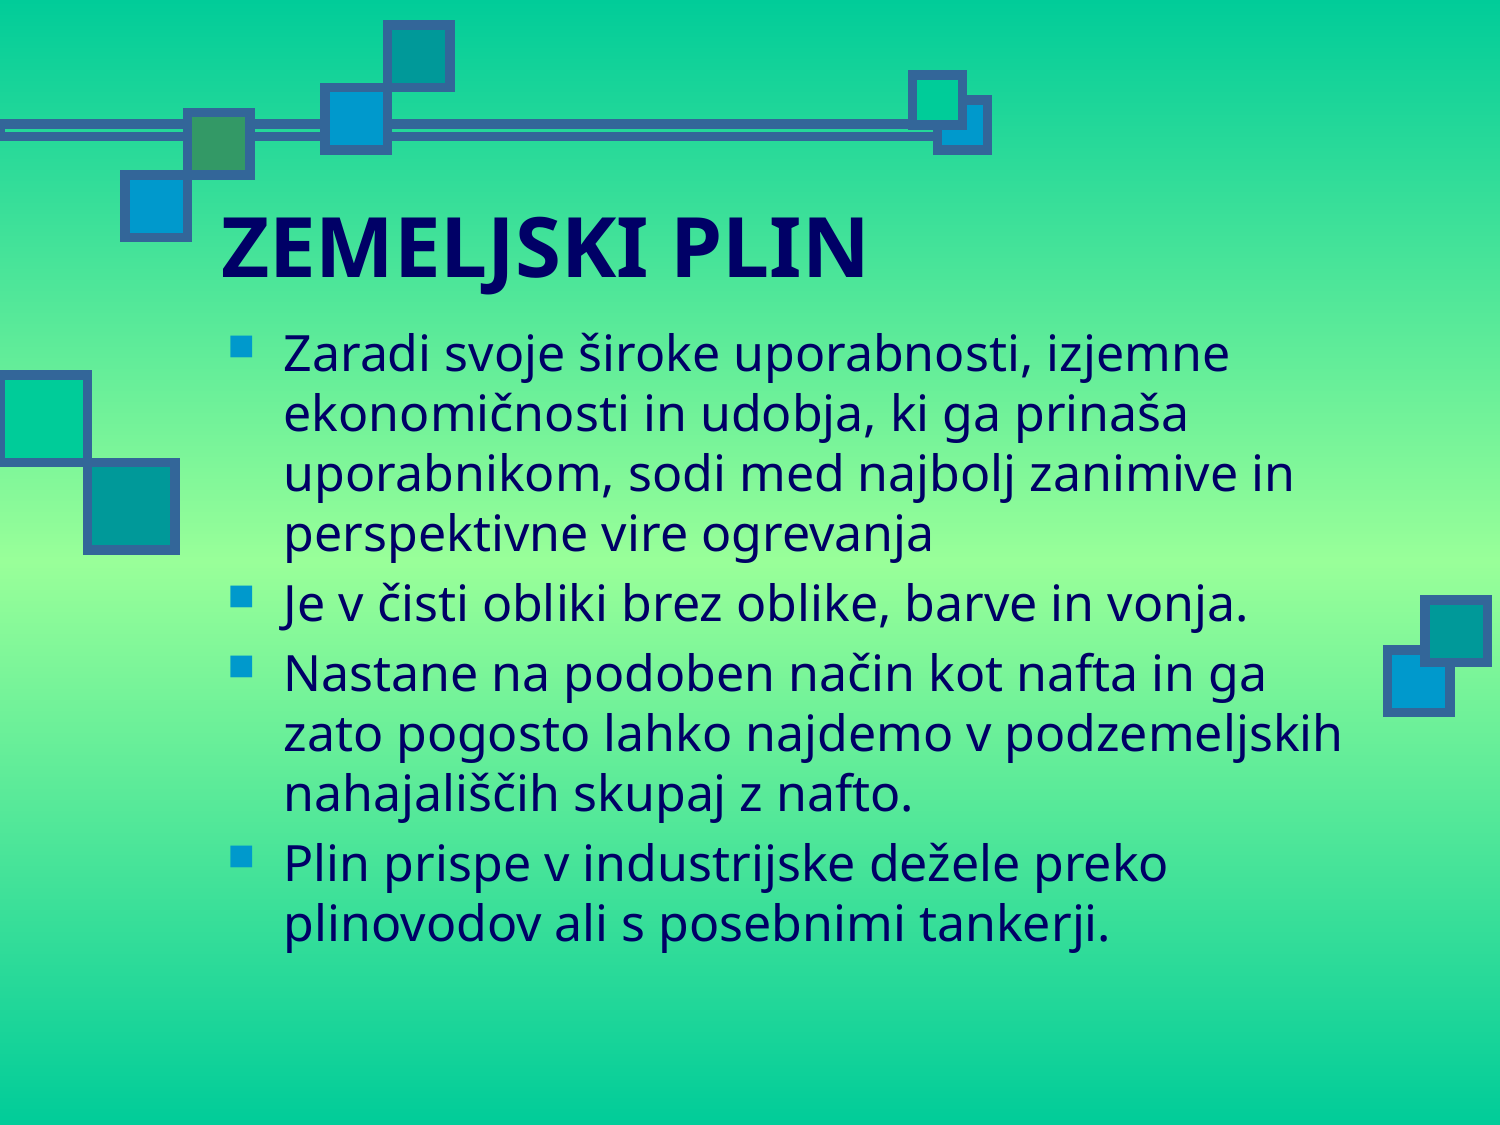

# ZEMELJSKI PLIN
Zaradi svoje široke uporabnosti, izjemne ekonomičnosti in udobja, ki ga prinaša uporabnikom, sodi med najbolj zanimive in perspektivne vire ogrevanja
Je v čisti obliki brez oblike, barve in vonja.
Nastane na podoben način kot nafta in ga zato pogosto lahko najdemo v podzemeljskih nahajališčih skupaj z nafto.
Plin prispe v industrijske dežele preko plinovodov ali s posebnimi tankerji.